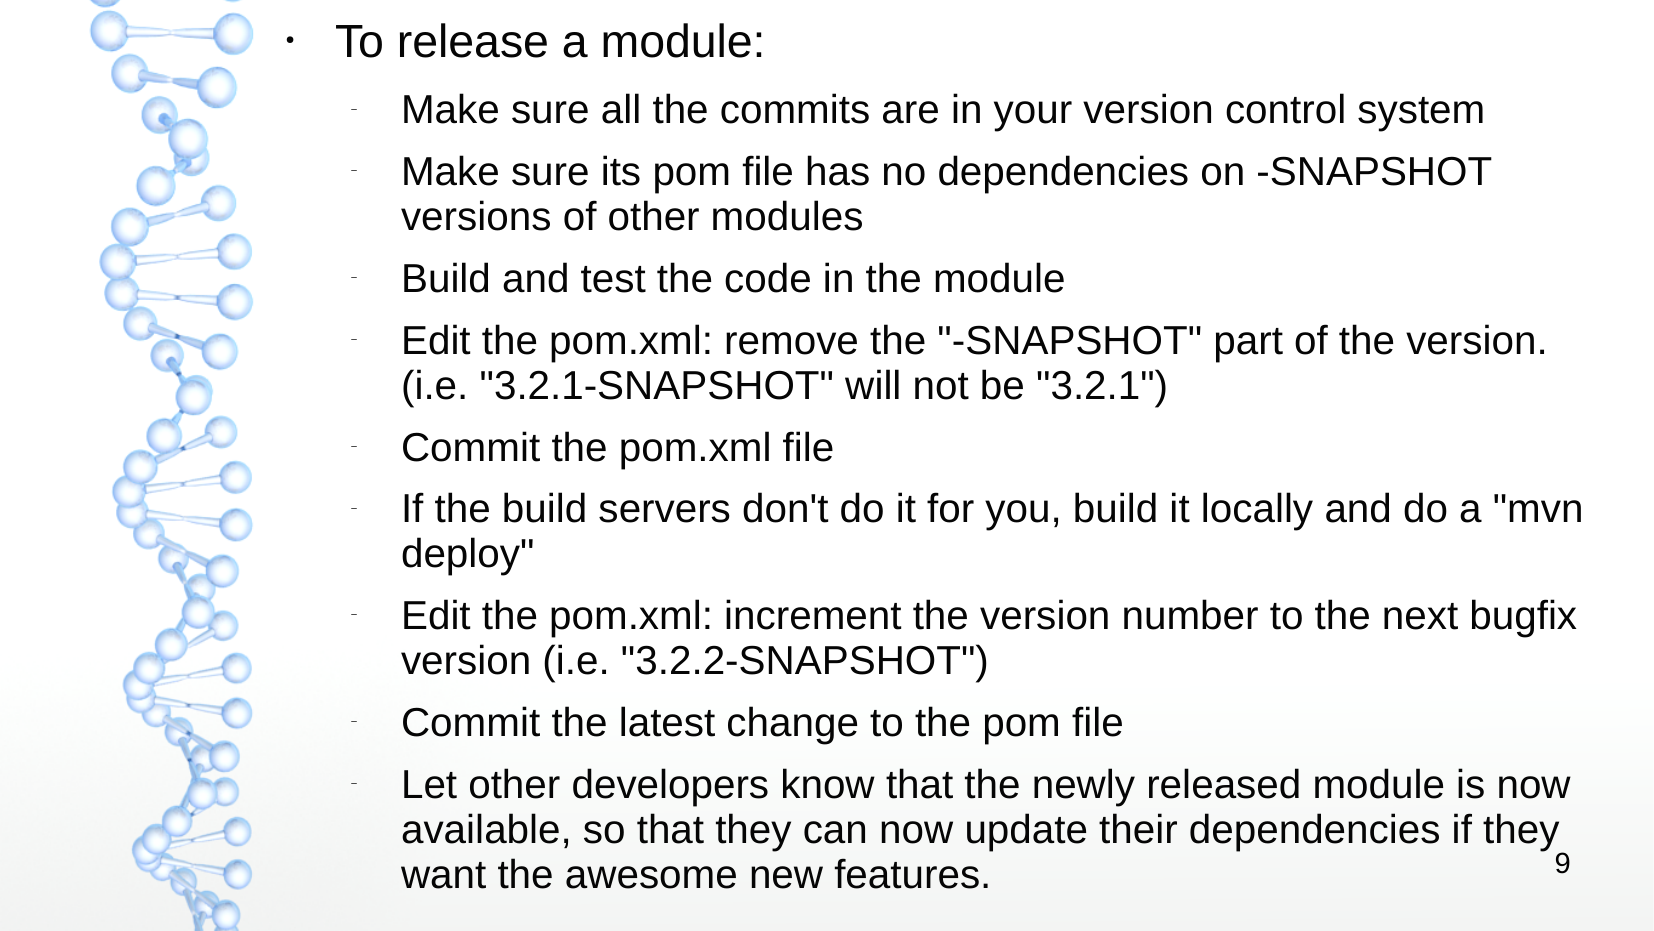

To release a module:
Make sure all the commits are in your version control system
Make sure its pom file has no dependencies on -SNAPSHOT versions of other modules
Build and test the code in the module
Edit the pom.xml: remove the "-SNAPSHOT" part of the version. (i.e. "3.2.1-SNAPSHOT" will not be "3.2.1")
Commit the pom.xml file
If the build servers don't do it for you, build it locally and do a "mvn deploy"
Edit the pom.xml: increment the version number to the next bugfix version (i.e. "3.2.2-SNAPSHOT")
Commit the latest change to the pom file
Let other developers know that the newly released module is now available, so that they can now update their dependencies if they want the awesome new features.
#
9